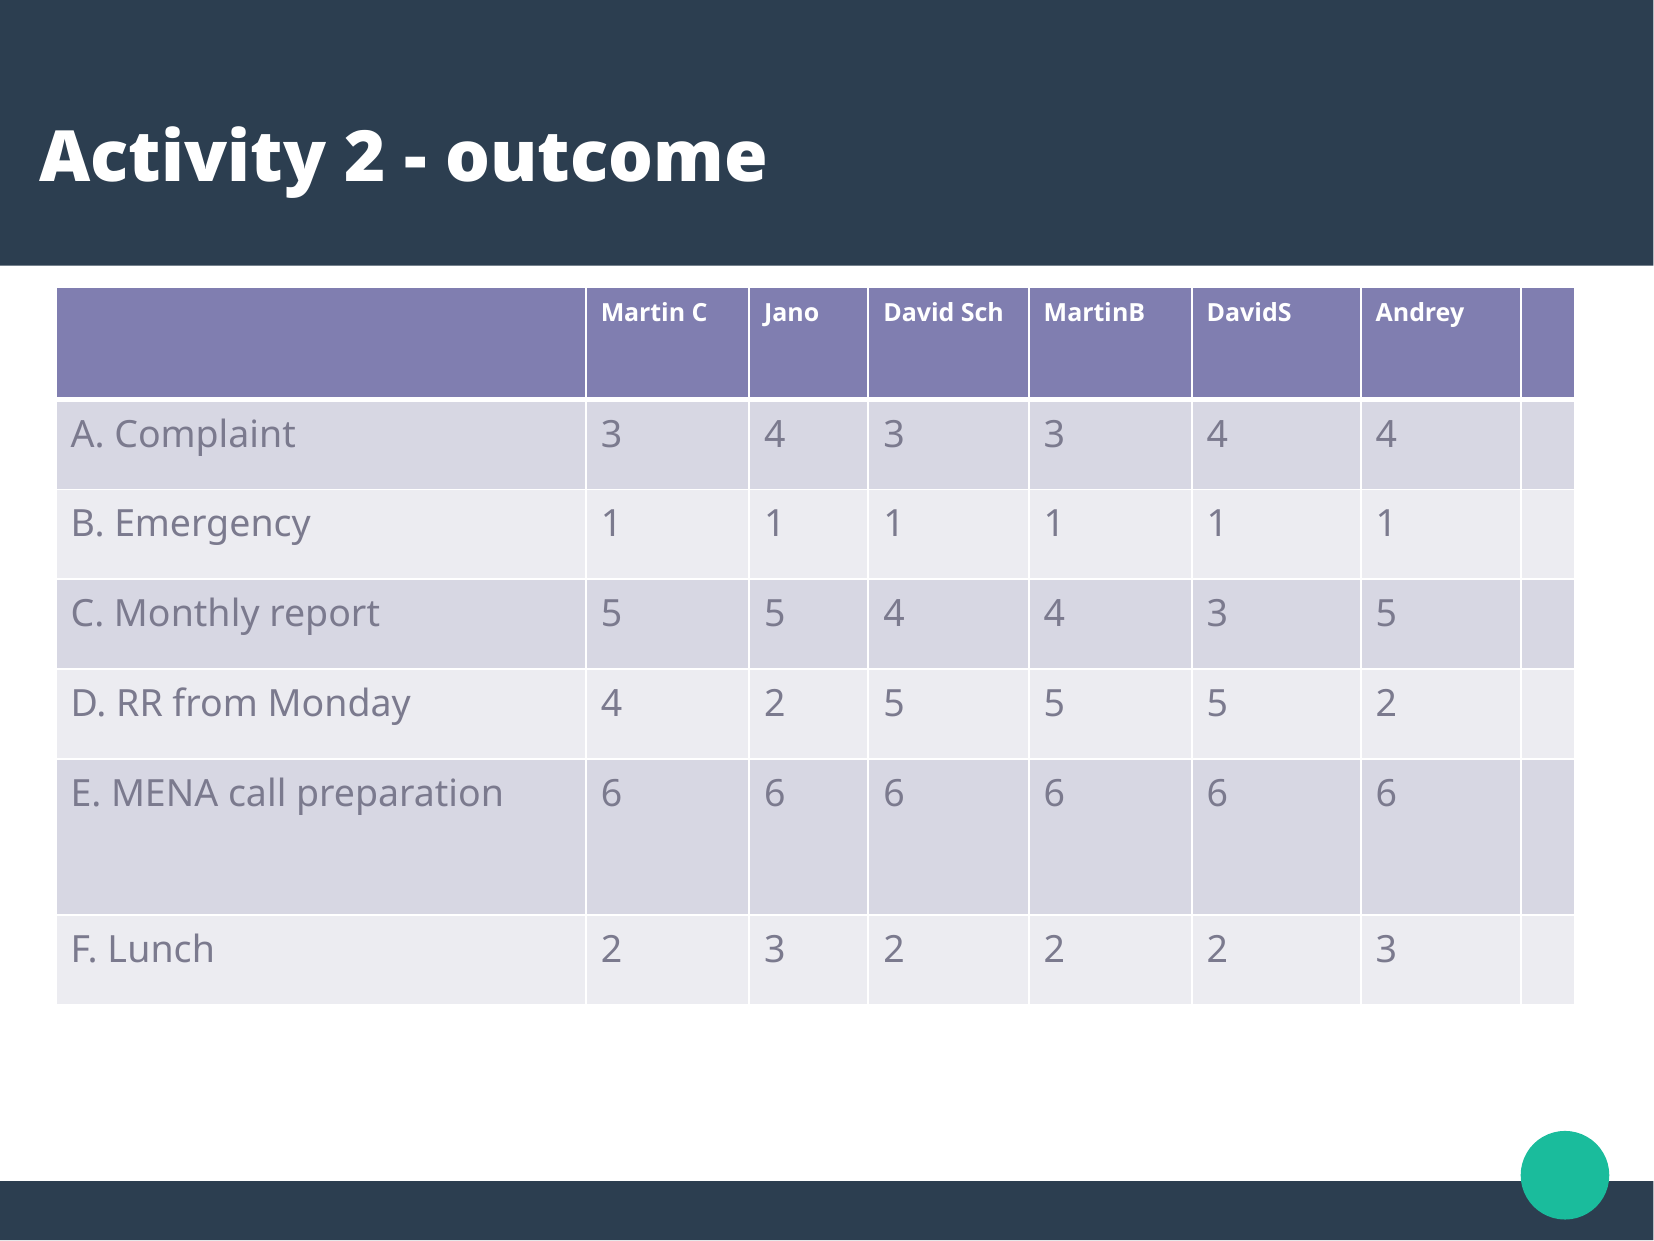

# Activity 2 - outcome
| | Martin C | Jano | David Sch | MartinB | DavidS | Andrey | |
| --- | --- | --- | --- | --- | --- | --- | --- |
| A. Complaint | 3 | 4 | 3 | 3 | 4 | 4 | |
| B. Emergency | 1 | 1 | 1 | 1 | 1 | 1 | |
| C. Monthly report | 5 | 5 | 4 | 4 | 3 | 5 | |
| D. RR from Monday | 4 | 2 | 5 | 5 | 5 | 2 | |
| E. MENA call preparation | 6 | 6 | 6 | 6 | 6 | 6 | |
| F. Lunch | 2 | 3 | 2 | 2 | 2 | 3 | |